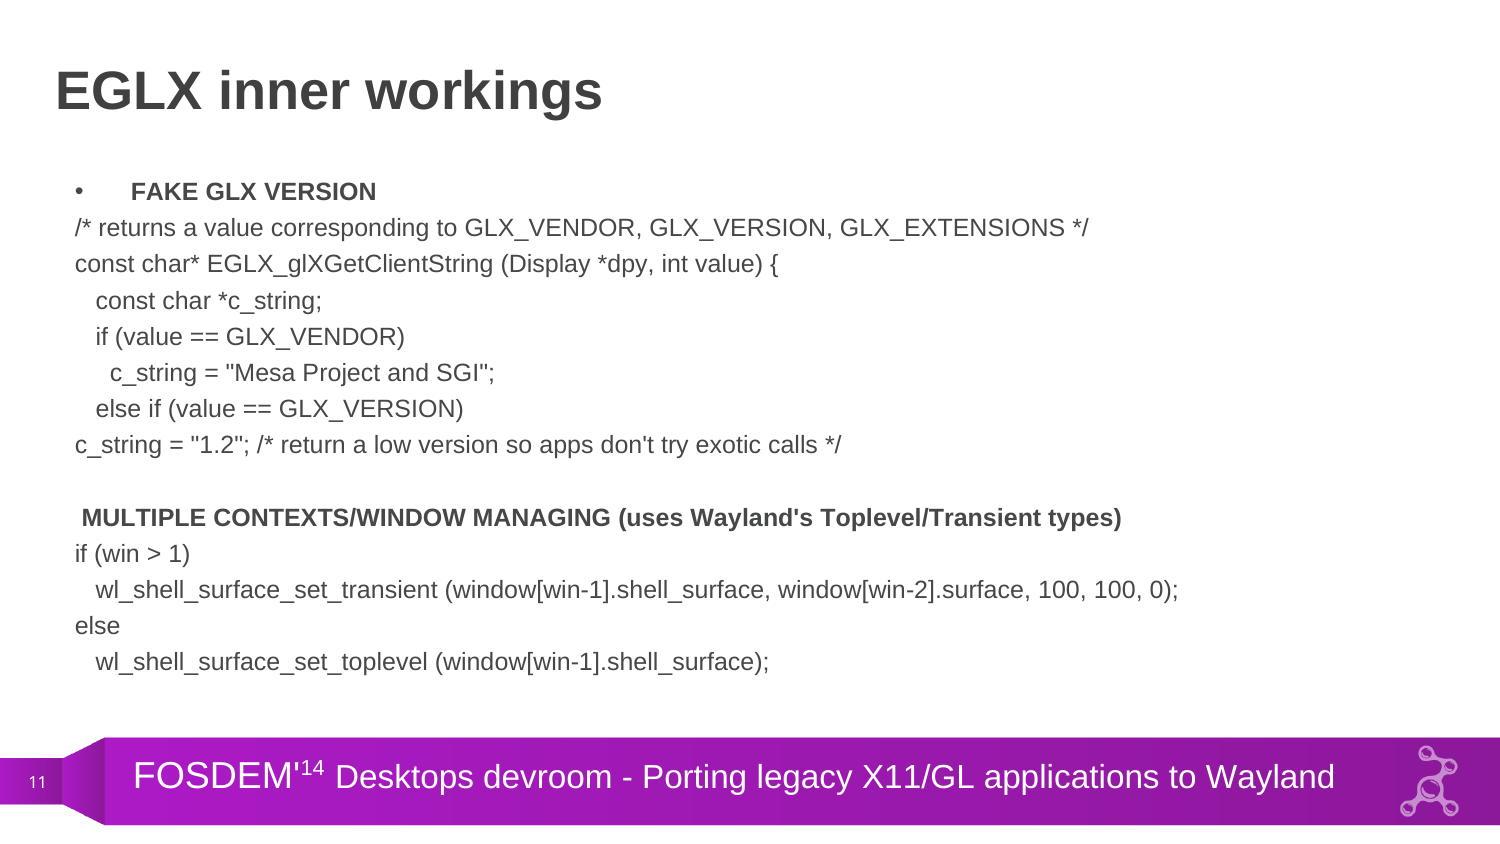

# EGLX inner workings
FAKE GLX VERSION
/* returns a value corresponding to GLX_VENDOR, GLX_VERSION, GLX_EXTENSIONS */
const char* EGLX_glXGetClientString (Display *dpy, int value) {
 const char *c_string;
 if (value == GLX_VENDOR)
 c_string = "Mesa Project and SGI";
 else if (value == GLX_VERSION)
c_string = "1.2"; /* return a low version so apps don't try exotic calls */
 MULTIPLE CONTEXTS/WINDOW MANAGING (uses Wayland's Toplevel/Transient types)
if (win > 1)
 wl_shell_surface_set_transient (window[win-1].shell_surface, window[win-2].surface, 100, 100, 0);
else
 wl_shell_surface_set_toplevel (window[win-1].shell_surface);